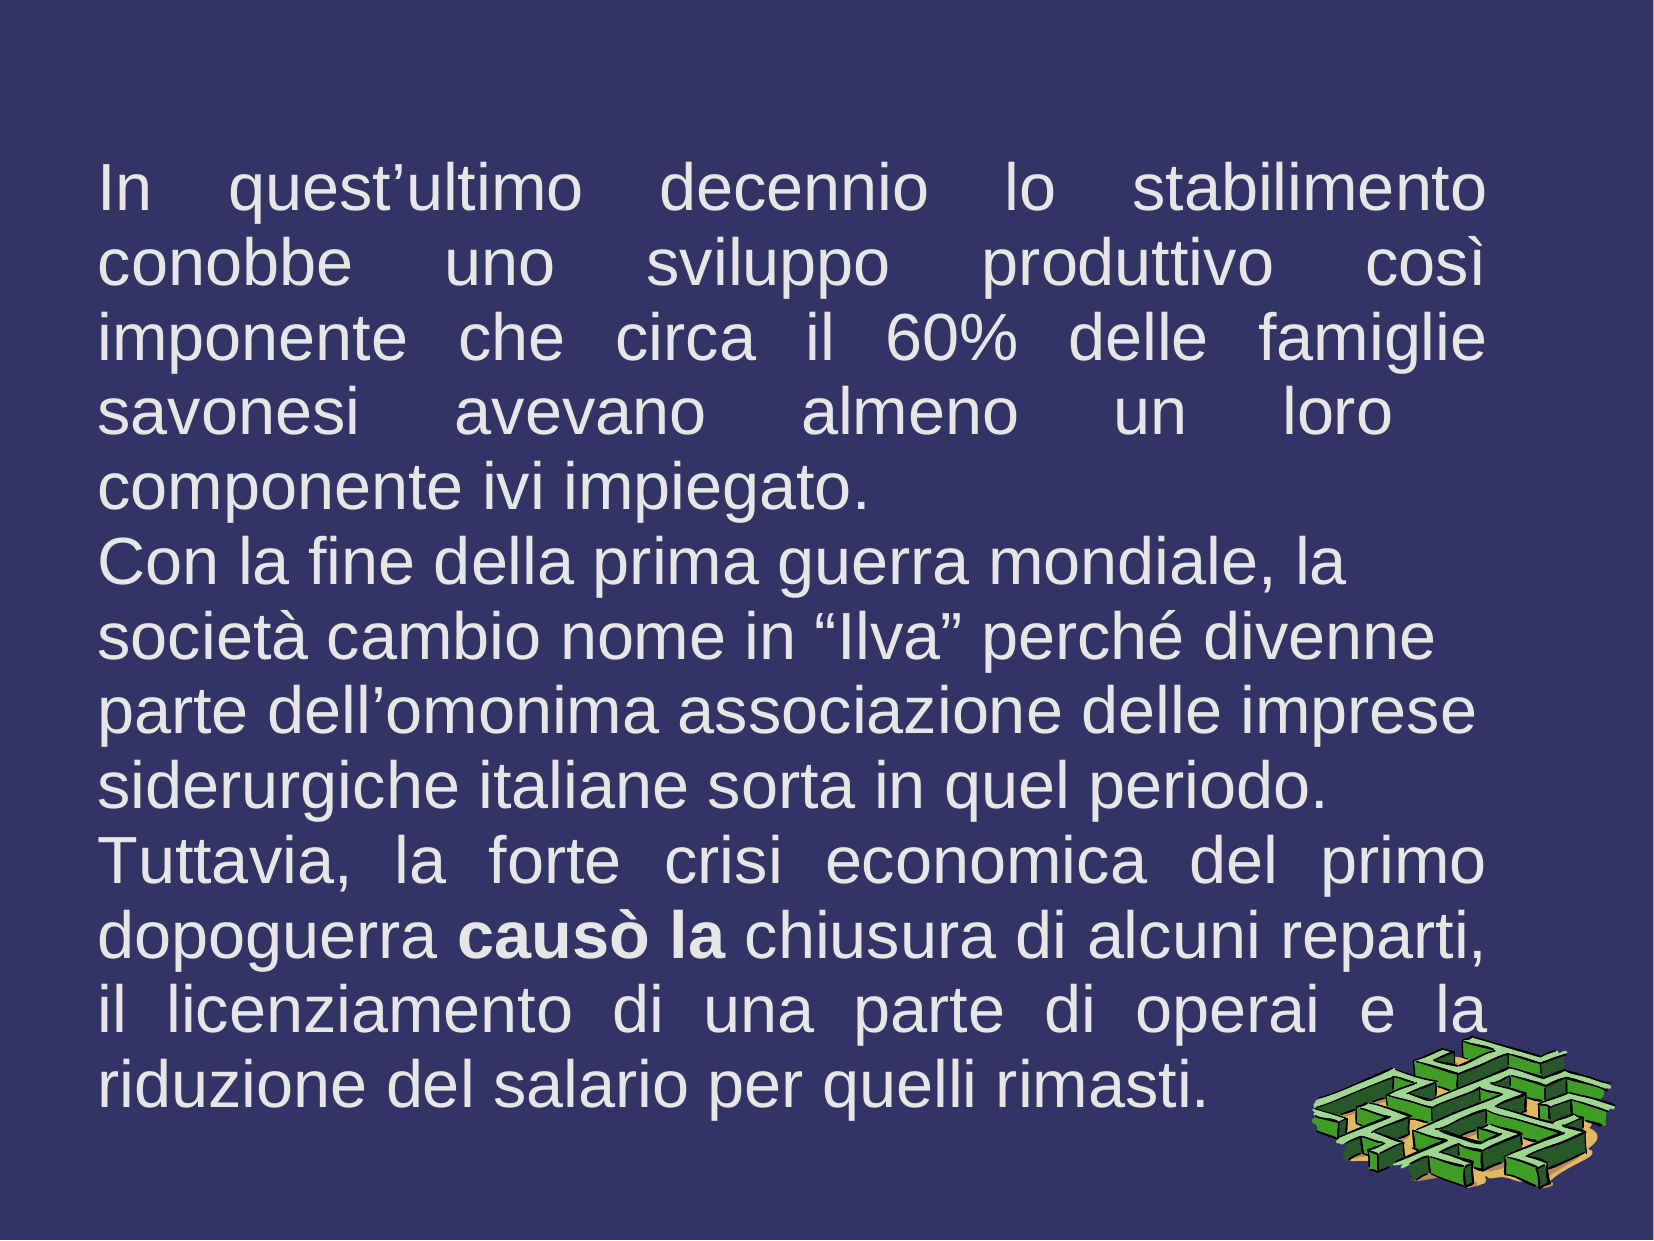

lo stabi c
#
In quest’ultimo decennio lo stabilimento conobbe uno sviluppo produttivo così imponente che circa il 60% delle famiglie savonesi avevano almeno un loro componente ivi impiegato.
Con la fine della prima guerra mondiale, la società cambio nome in “Ilva” perché divenne parte dell’omonima associazione delle imprese siderurgiche italiane sorta in quel periodo.
Tuttavia, la forte crisi economica del primo dopoguerra causò la chiusura di alcuni reparti, il licenziamento di una parte di operai e la riduzione del salario per quelli rimasti.